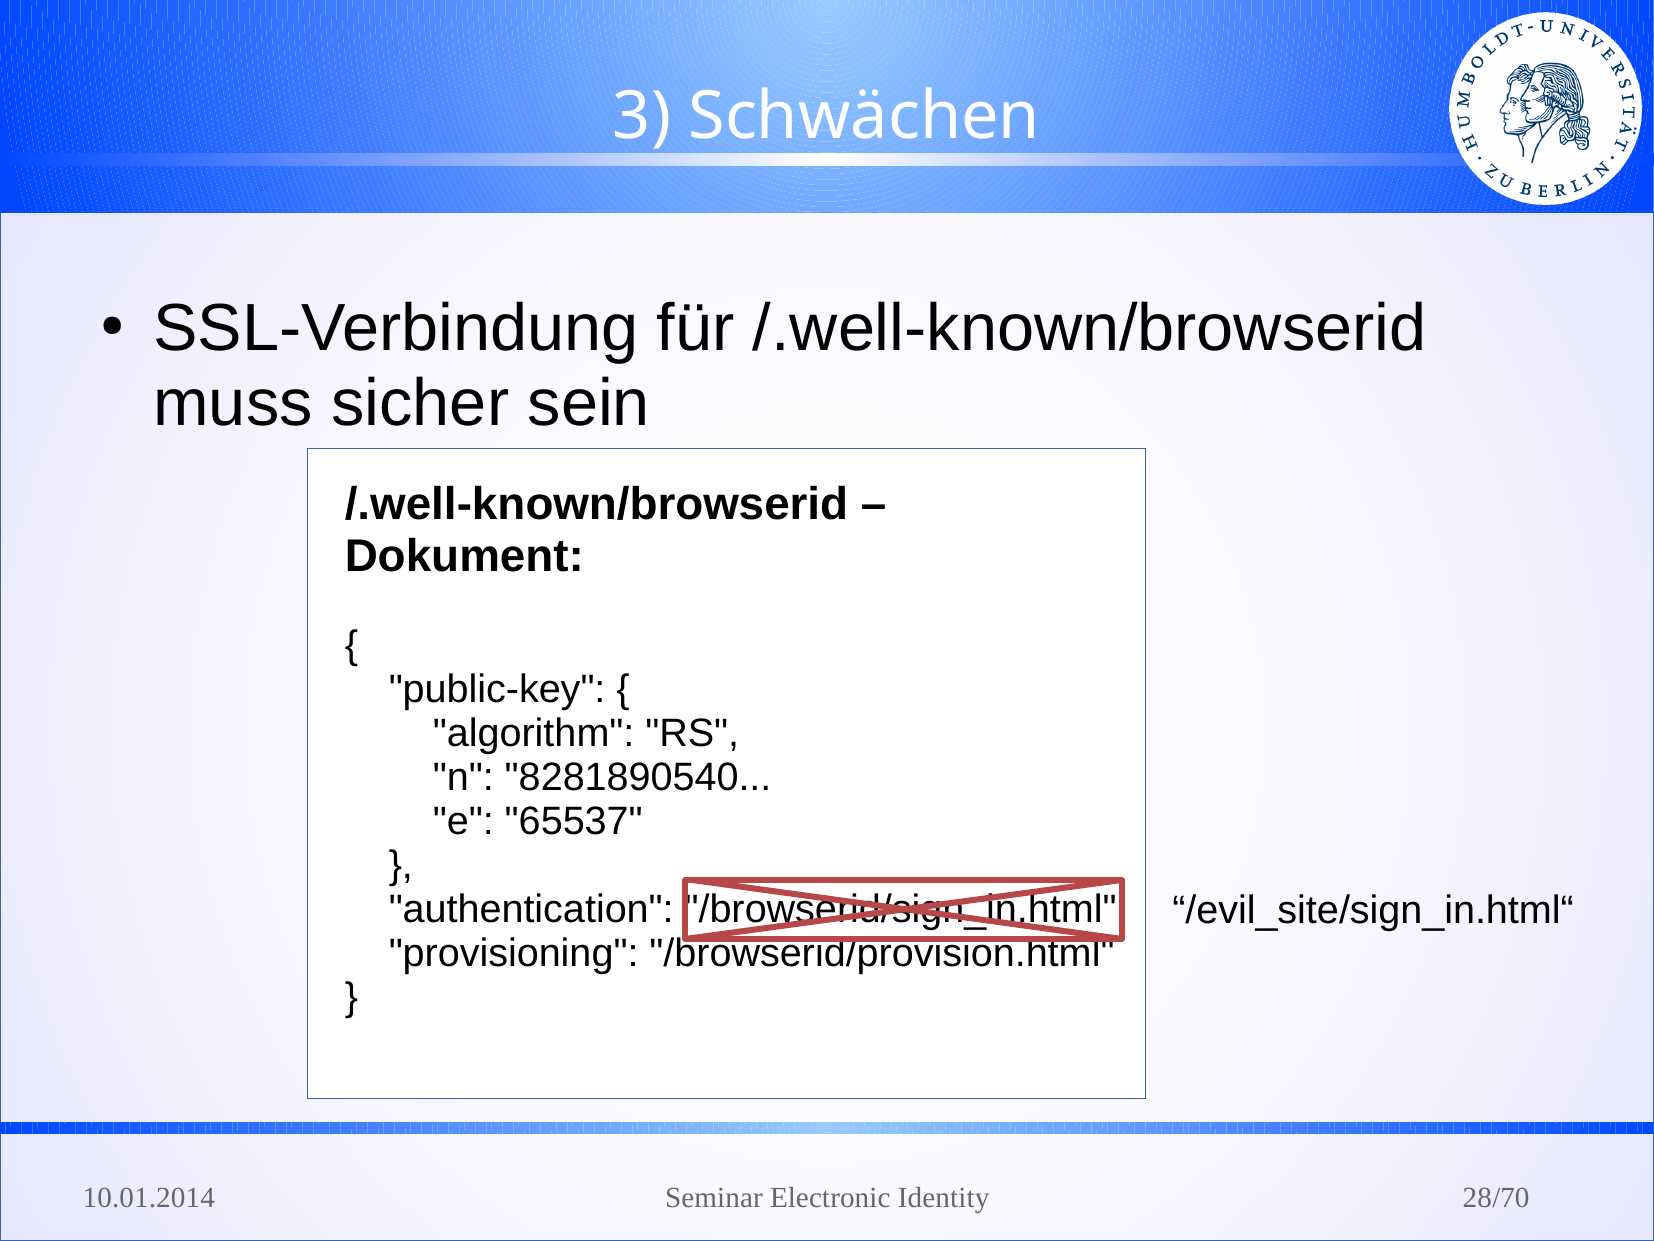

# 3) Schwächen
SSL-Verbindung für /.well-known/browserid muss sicher sein
/.well-known/browserid – Dokument:
{
 "public-key": {
 "algorithm": "RS",
 "n": "8281890540...
 "e": "65537"
 },
 "authentication": "/browserid/sign_in.html",
 "provisioning": "/browserid/provision.html"
}
“/evil_site/sign_in.html“
10.01.2014
Seminar Electronic Identity